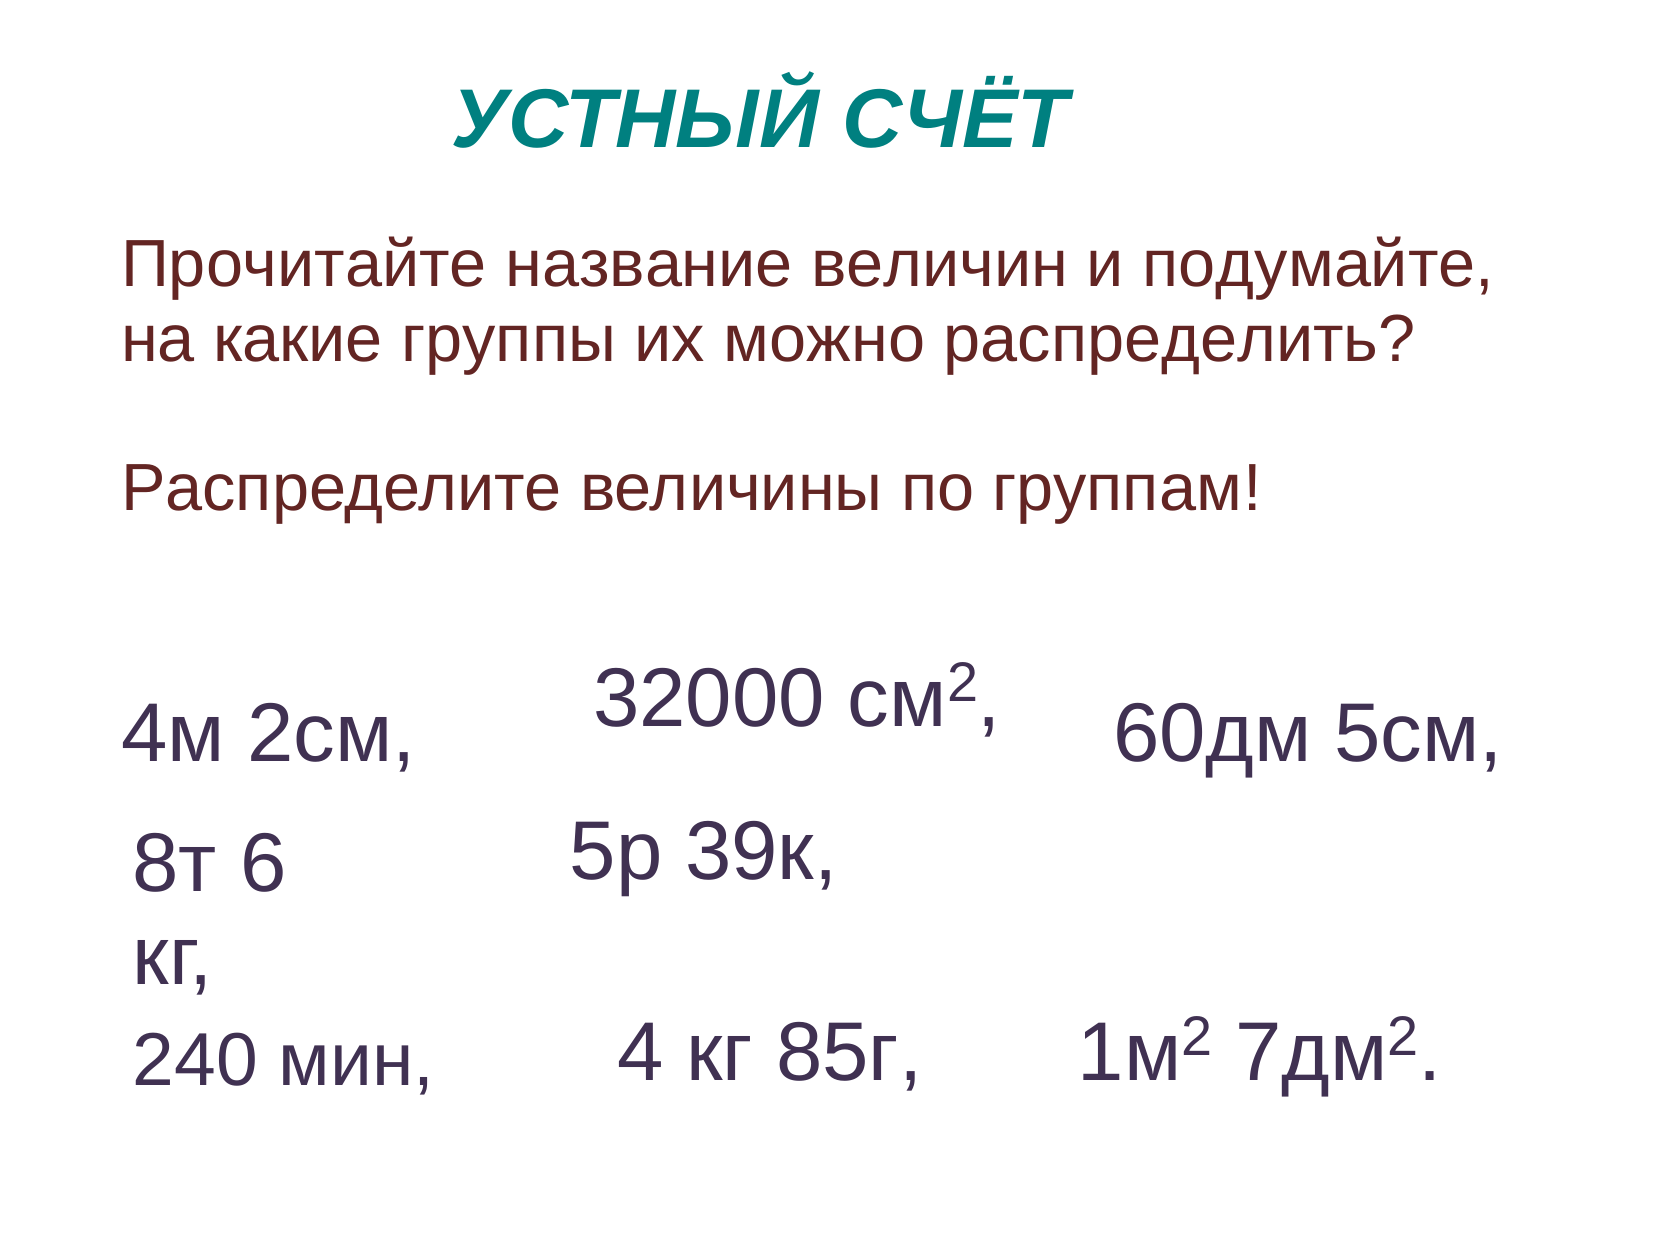

УСТНЫЙ СЧЁТ
Прочитайте название величин и подумайте, на какие группы их можно распределить?
Распределите величины по группам!
32000 см2,
4м 2см,
60дм 5см,
5р 39к,
8т 6 кг,
4 кг 85г,
1м2 7дм2.
240 мин,